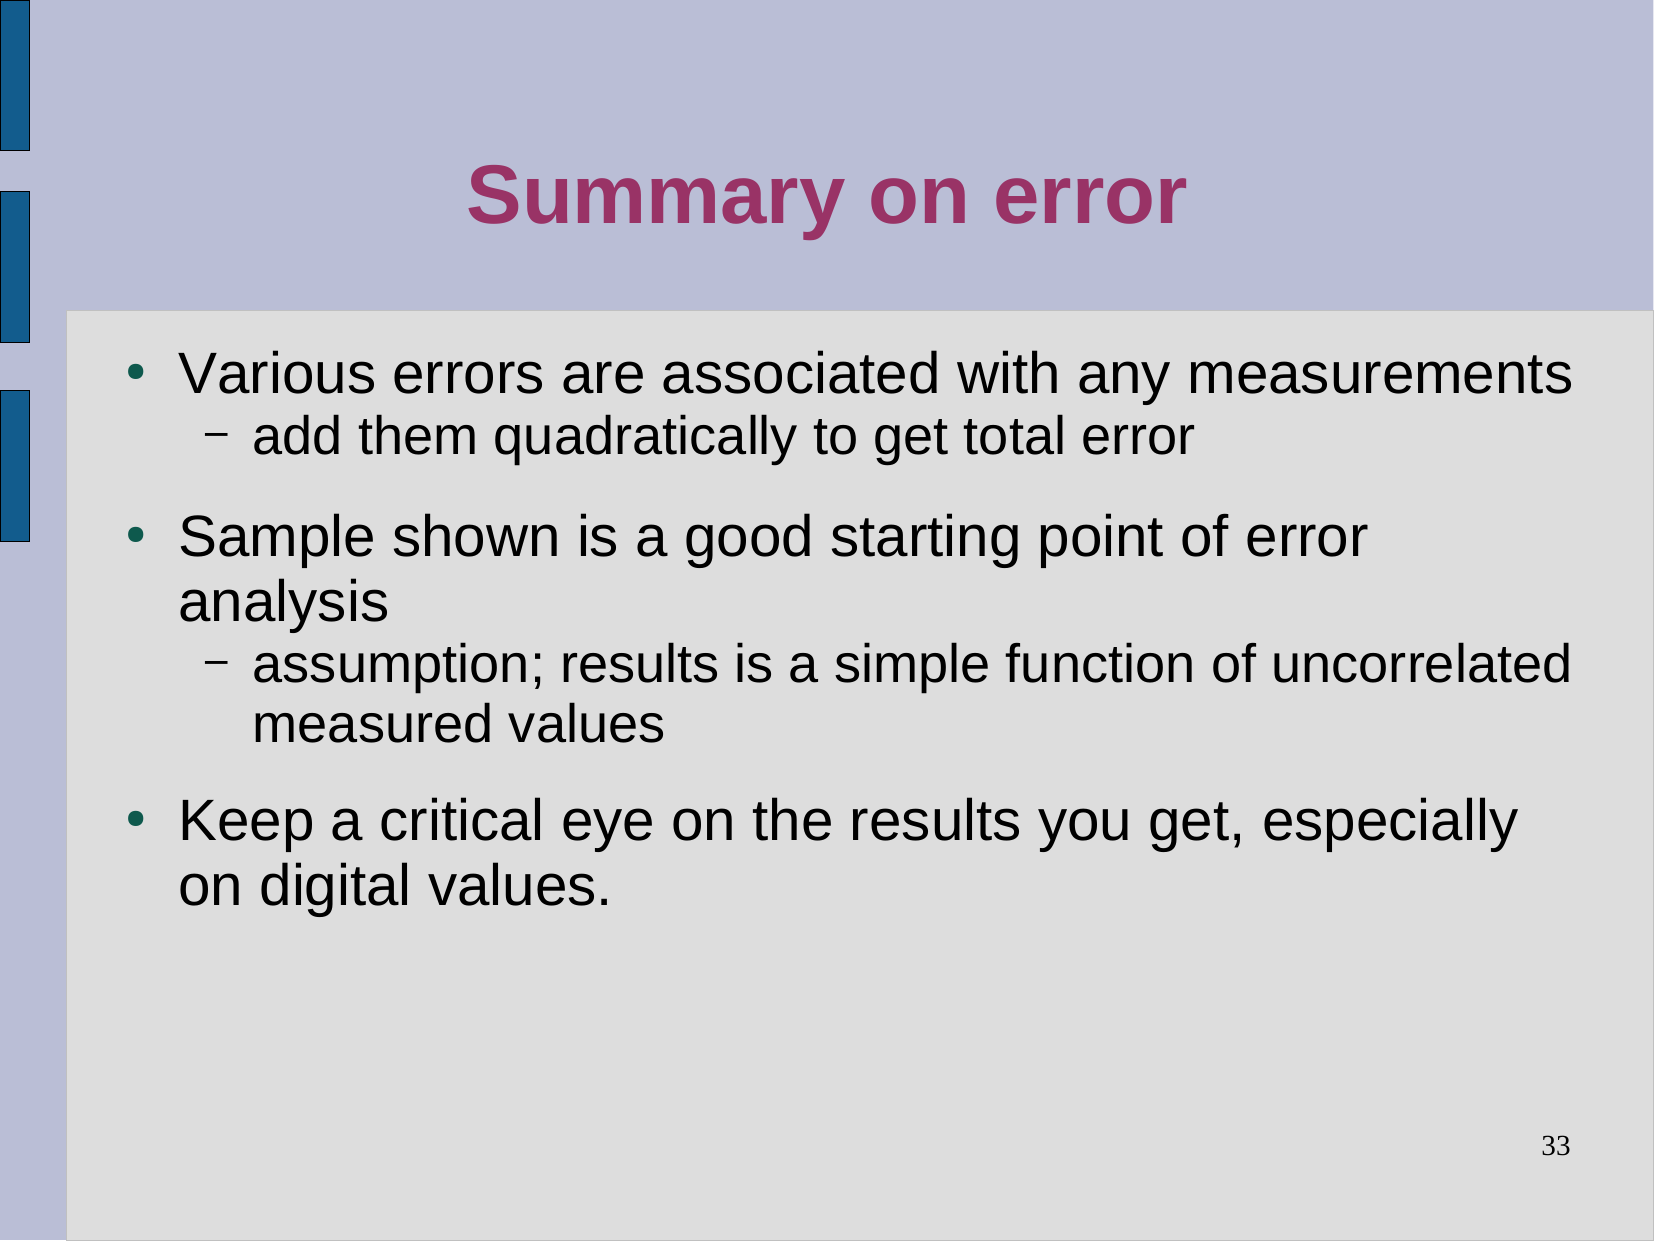

# Summary on error
Various errors are associated with any measurements
add them quadratically to get total error
Sample shown is a good starting point of error analysis
assumption; results is a simple function of uncorrelated measured values
Keep a critical eye on the results you get, especially on digital values.
33